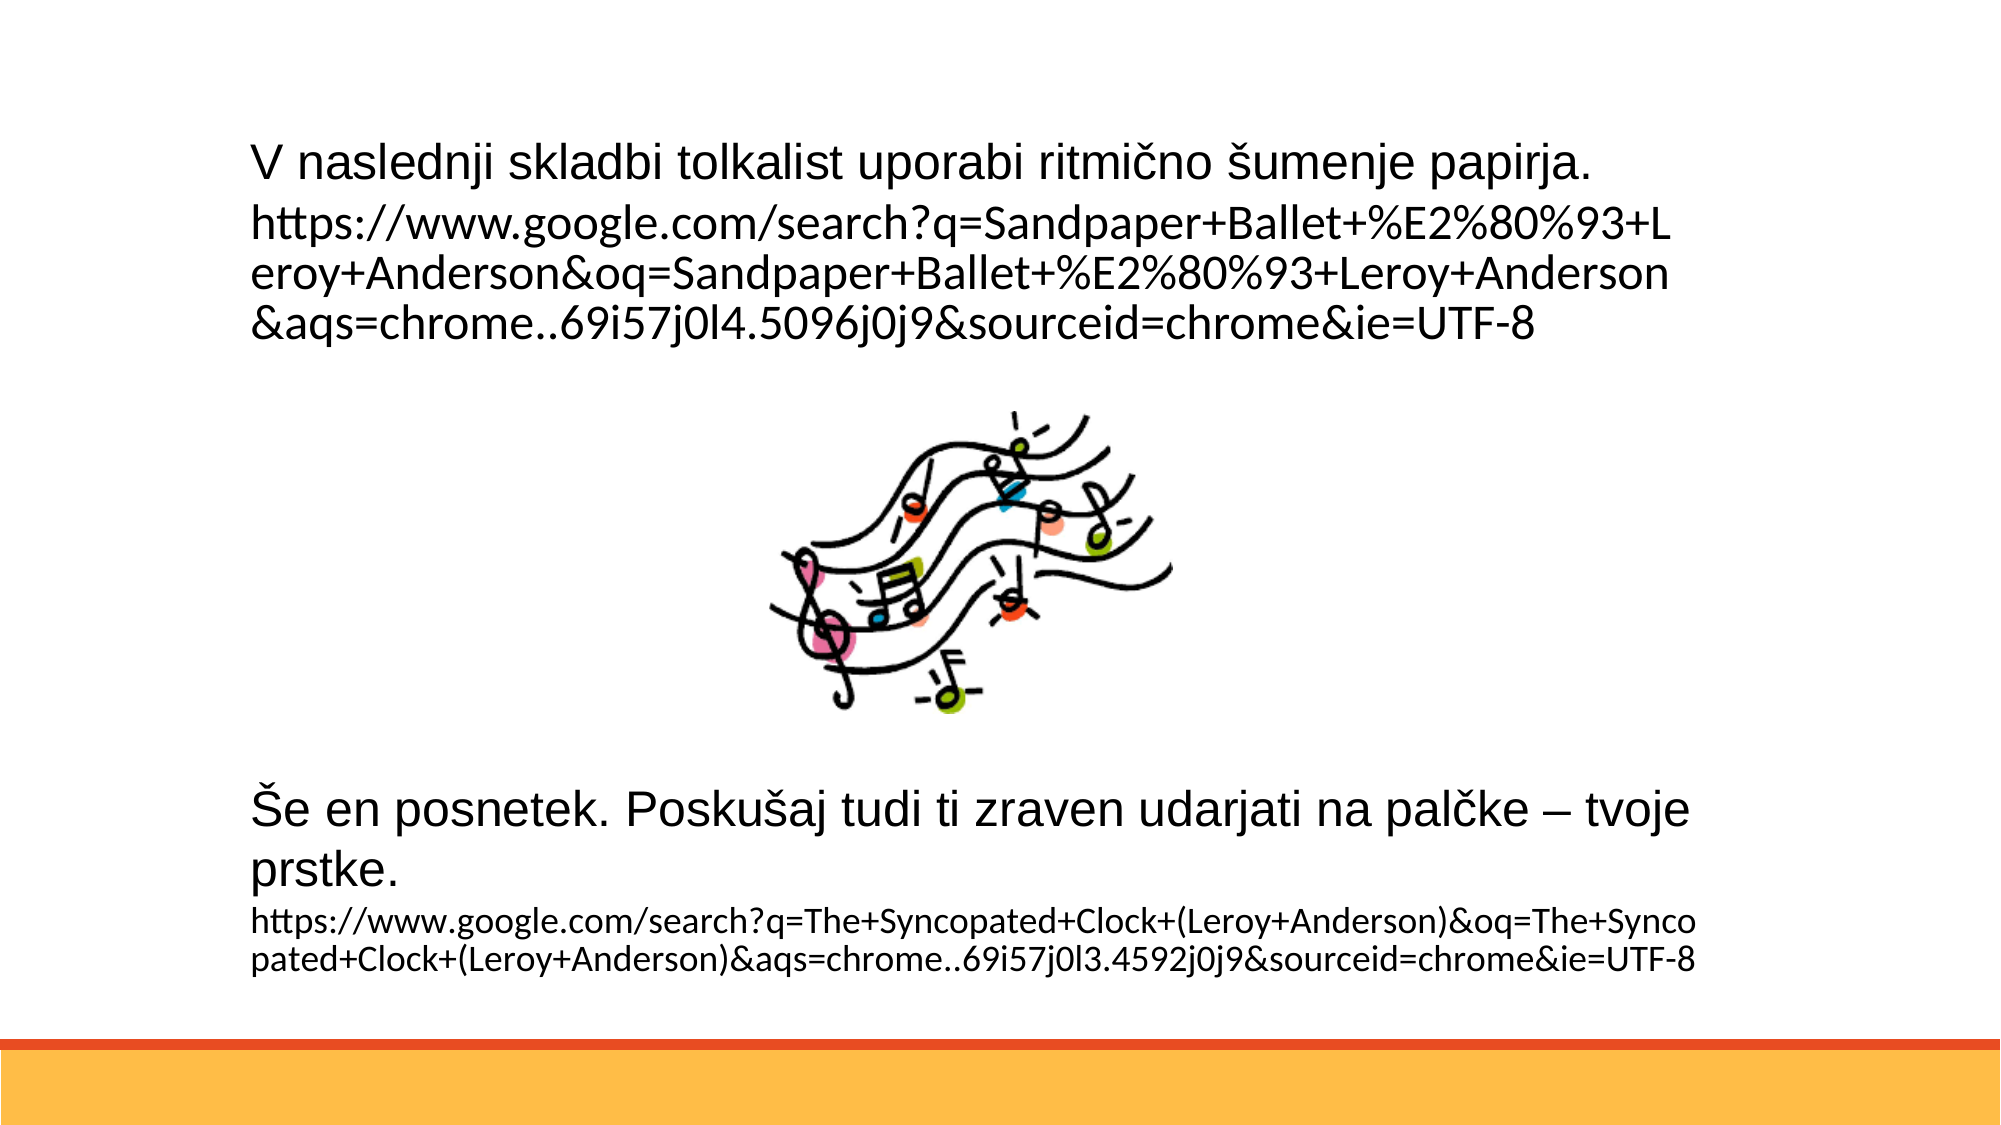

V naslednji skladbi tolkalist uporabi ritmično šumenje papirja. https://www.google.com/search?q=Sandpaper+Ballet+%E2%80%93+Leroy+Anderson&oq=Sandpaper+Ballet+%E2%80%93+Leroy+Anderson&aqs=chrome..69i57j0l4.5096j0j9&sourceid=chrome&ie=UTF-8
Še en posnetek. Poskušaj tudi ti zraven udarjati na palčke – tvoje prstke.
https://www.google.com/search?q=The+Syncopated+Clock+(Leroy+Anderson)&oq=The+Syncopated+Clock+(Leroy+Anderson)&aqs=chrome..69i57j0l3.4592j0j9&sourceid=chrome&ie=UTF-8